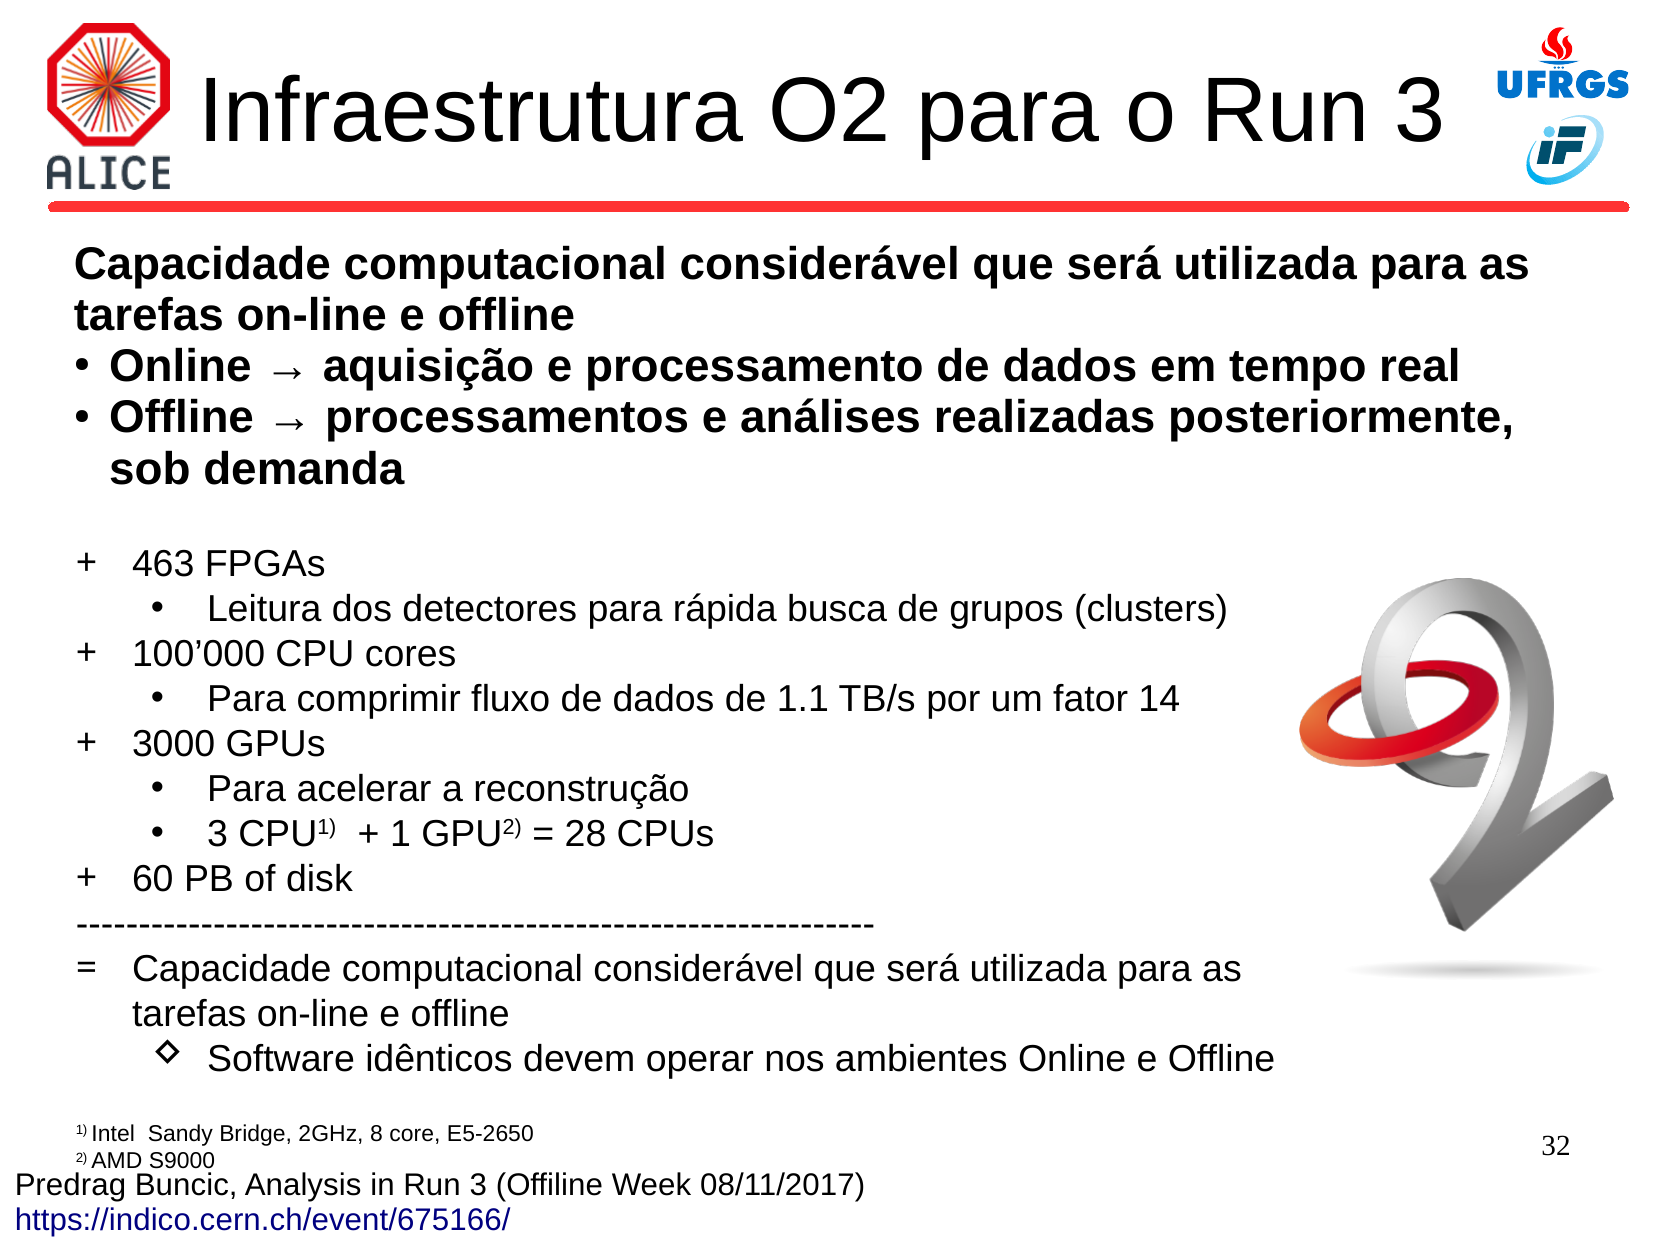

# Infraestrutura O2 para o Run 3
Capacidade computacional considerável que será utilizada para as tarefas on-line e offline
Online → aquisição e processamento de dados em tempo real
Offline → processamentos e análises realizadas posteriormente, sob demanda
463 FPGAs
Leitura dos detectores para rápida busca de grupos (clusters)
100’000 CPU cores
Para comprimir fluxo de dados de 1.1 TB/s por um fator 14
3000 GPUs
Para acelerar a reconstrução
3 CPU1) + 1 GPU2) = 28 CPUs
60 PB of disk
----------------------------------------------------------------
Capacidade computacional considerável que será utilizada para as tarefas on-line e offline
Software idênticos devem operar nos ambientes Online e Offline
1) Intel Sandy Bridge, 2GHz, 8 core, E5-2650
2) AMD S9000
32
Predrag Buncic, Analysis in Run 3 (Offiline Week 08/11/2017)
https://indico.cern.ch/event/675166/